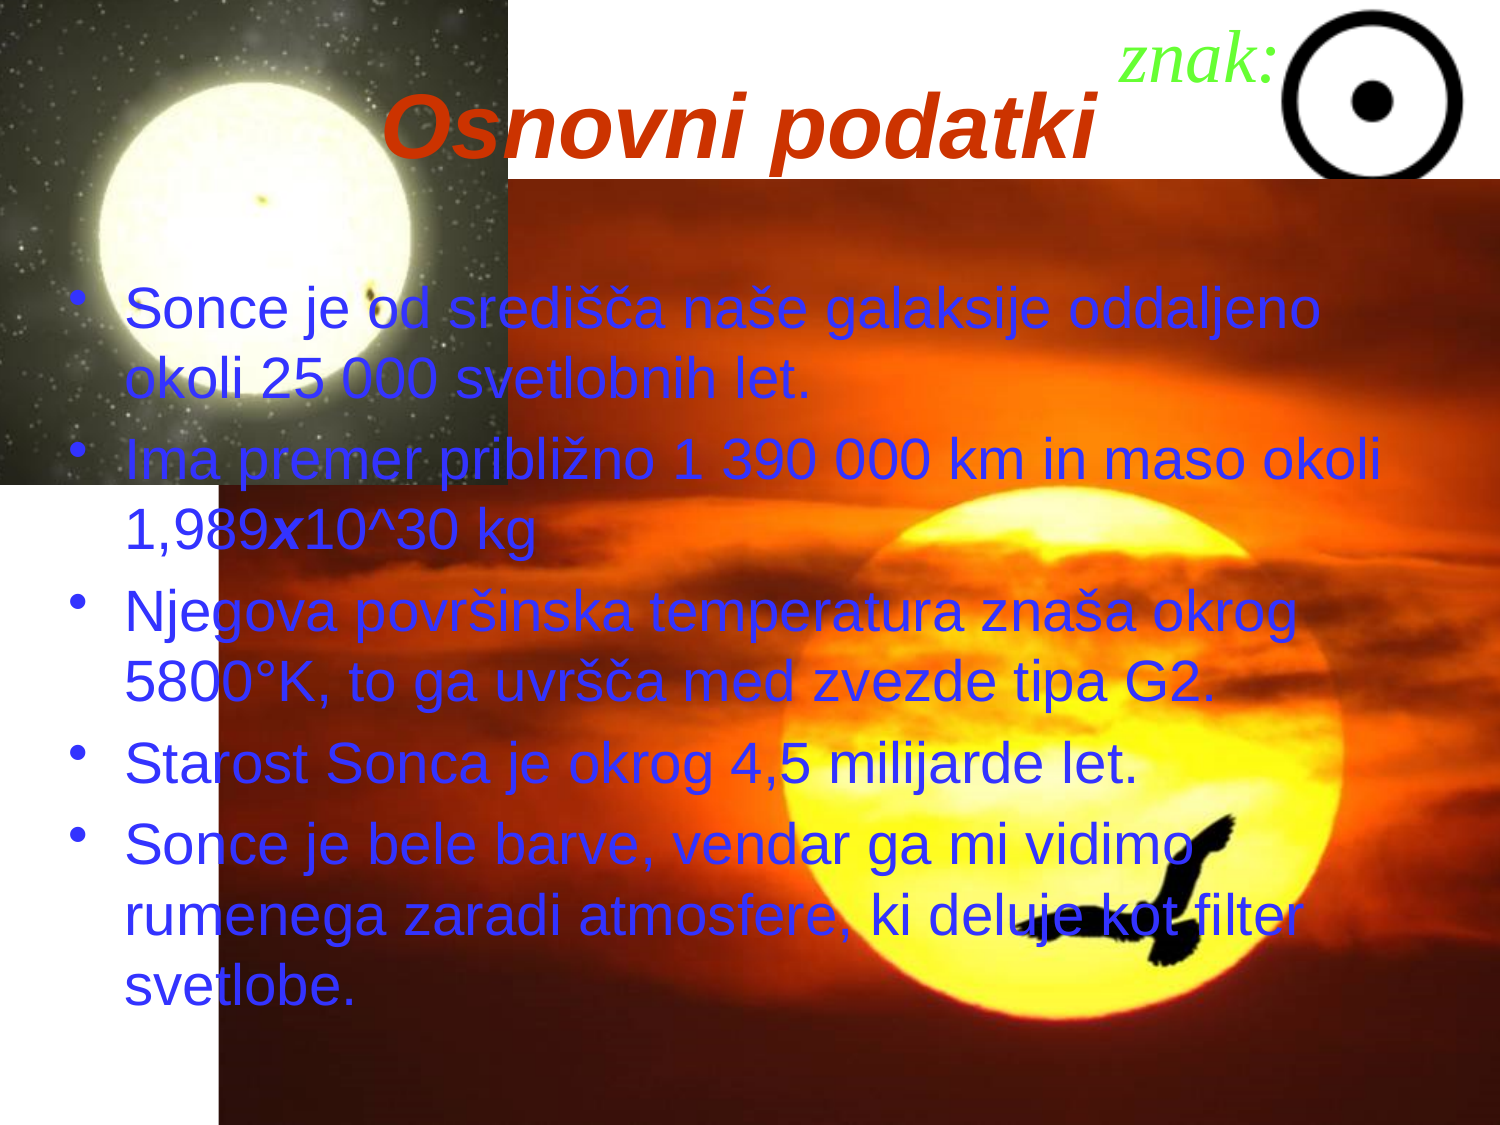

znak:
# Osnovni podatki
Sonce je od središča naše galaksije oddaljeno okoli 25 000 svetlobnih let.
Ima premer približno 1 390 000 km in maso okoli 1,989x10^30 kg
Njegova površinska temperatura znaša okrog 5800°K, to ga uvršča med zvezde tipa G2.
Starost Sonca je okrog 4,5 milijarde let.
Sonce je bele barve, vendar ga mi vidimo rumenega zaradi atmosfere, ki deluje kot filter svetlobe.